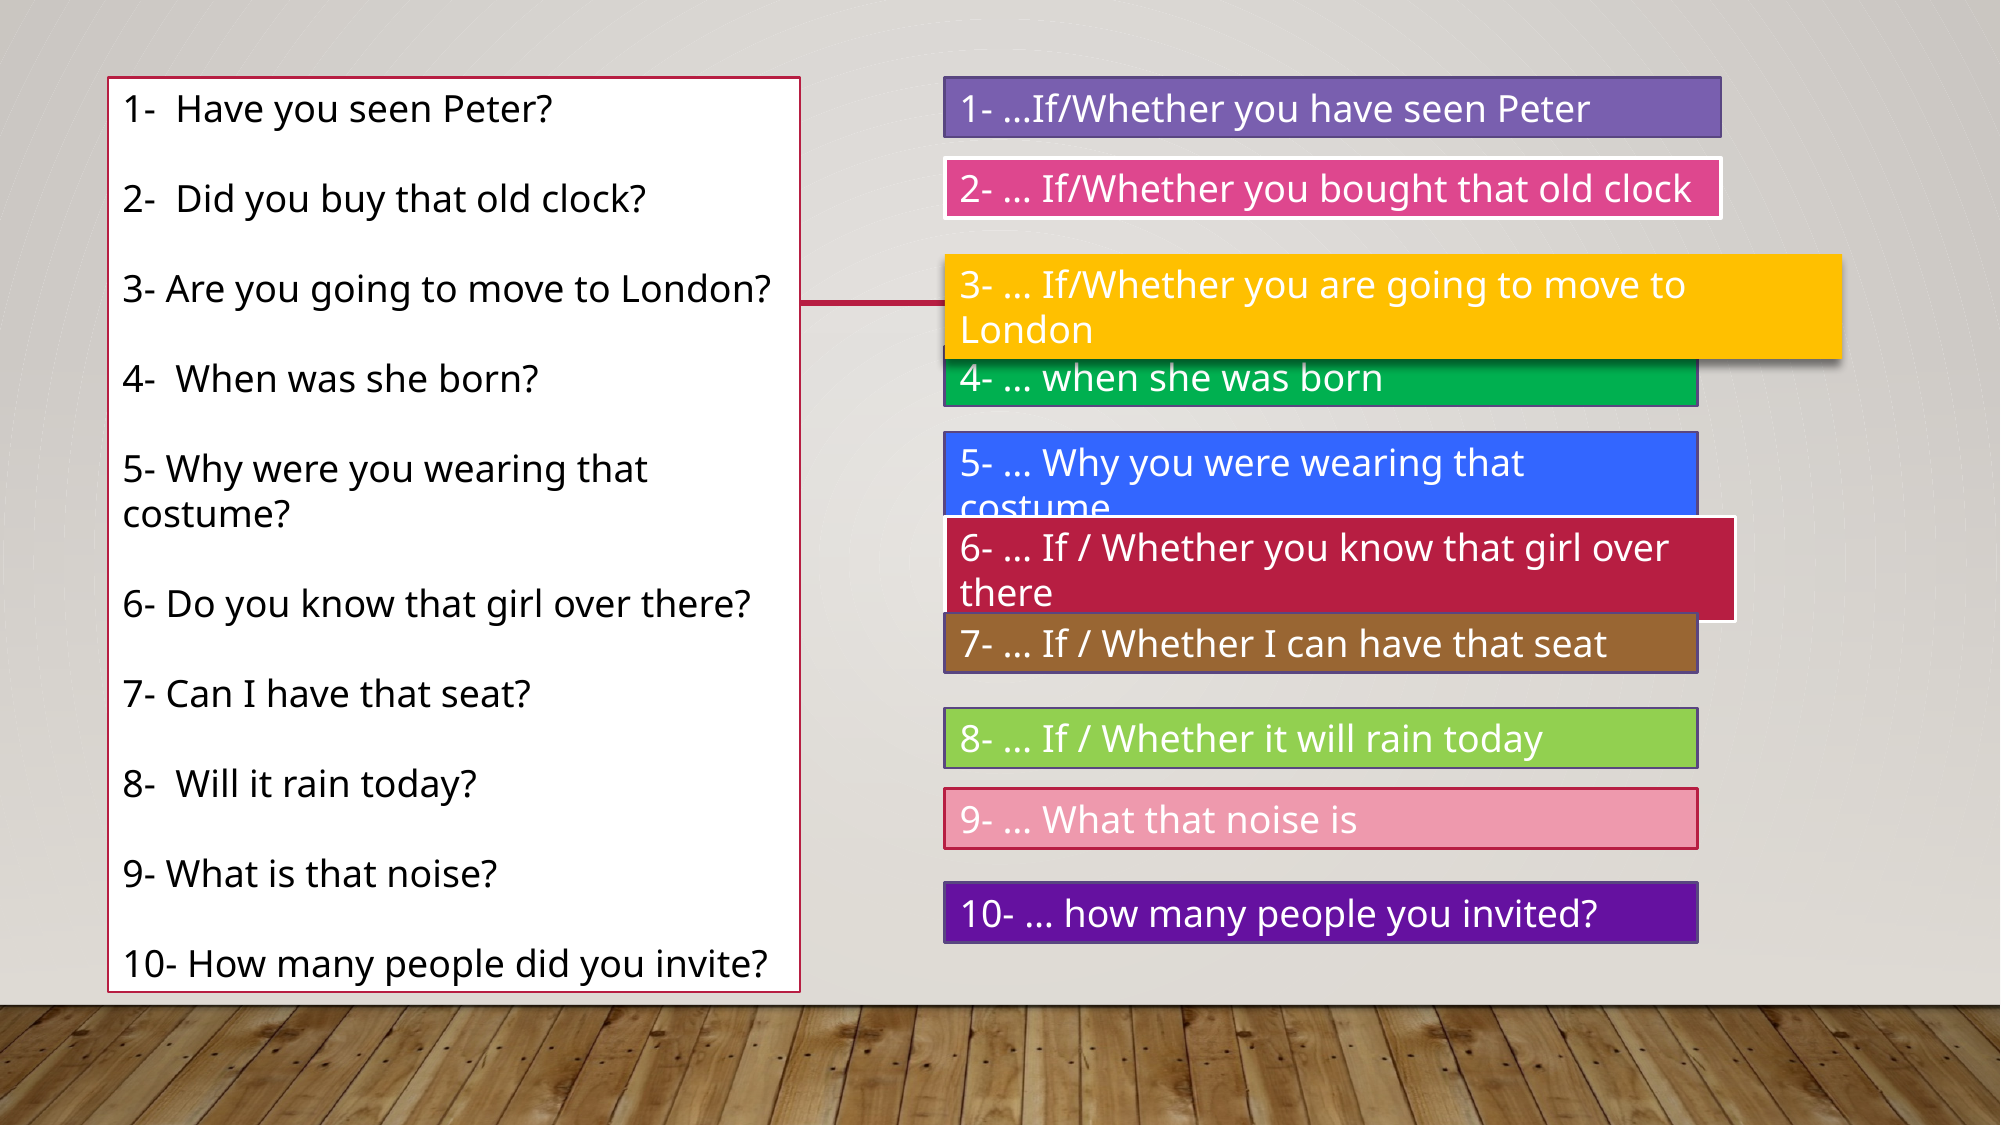

1- Have you seen Peter?
2- Did you buy that old clock?
3- Are you going to move to London?
4- When was she born?
5- Why were you wearing that costume?
6- Do you know that girl over there?
7- Can I have that seat?
8- Will it rain today?
9- What is that noise?
10- How many people did you invite?
1- …If/Whether you have seen Peter
2- … If/Whether you bought that old clock
3- … If/Whether you are going to move to London
4- … when she was born
5- … Why you were wearing that costume
6- … If / Whether you know that girl over there
7- … If / Whether I can have that seat
8- … If / Whether it will rain today
9- … What that noise is
10- … how many people you invited?